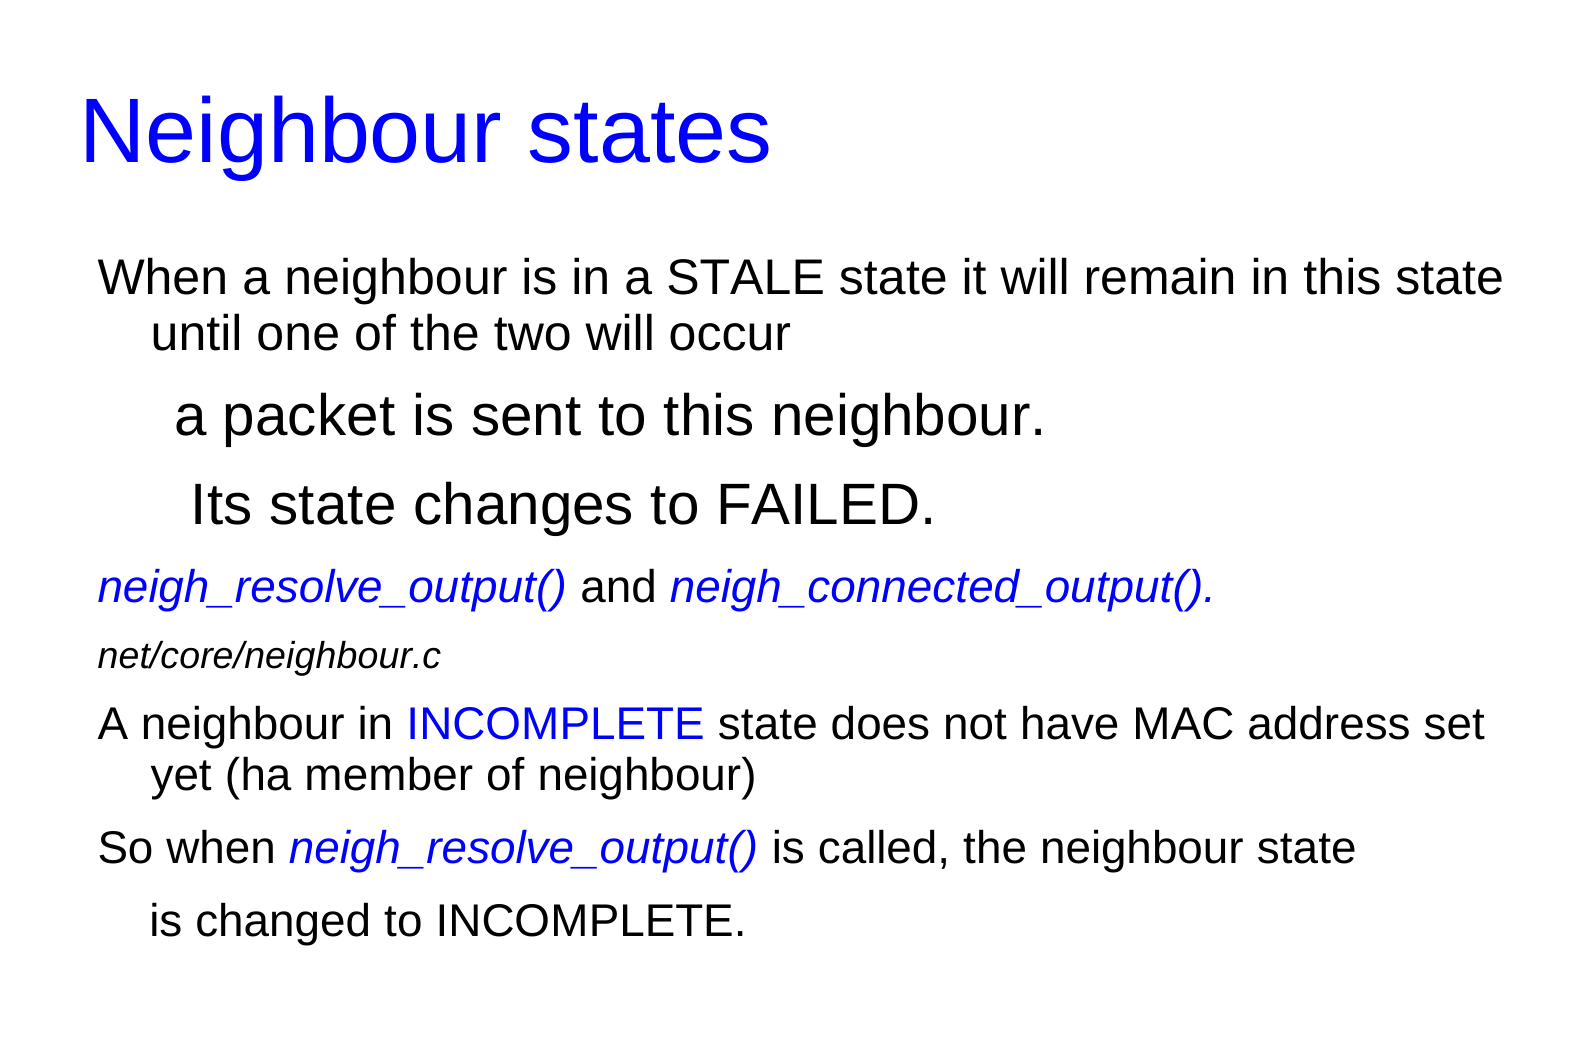

# Neighbour states
When a neighbour is in a STALE state it will remain in this state until one of the two will occur
a packet is sent to this neighbour.
 Its state changes to FAILED.
neigh_resolve_output() and neigh_connected_output().
net/core/neighbour.c
A neighbour in INCOMPLETE state does not have MAC address set yet (ha member of neighbour)
So when neigh_resolve_output() is called, the neighbour state
 is changed to INCOMPLETE.